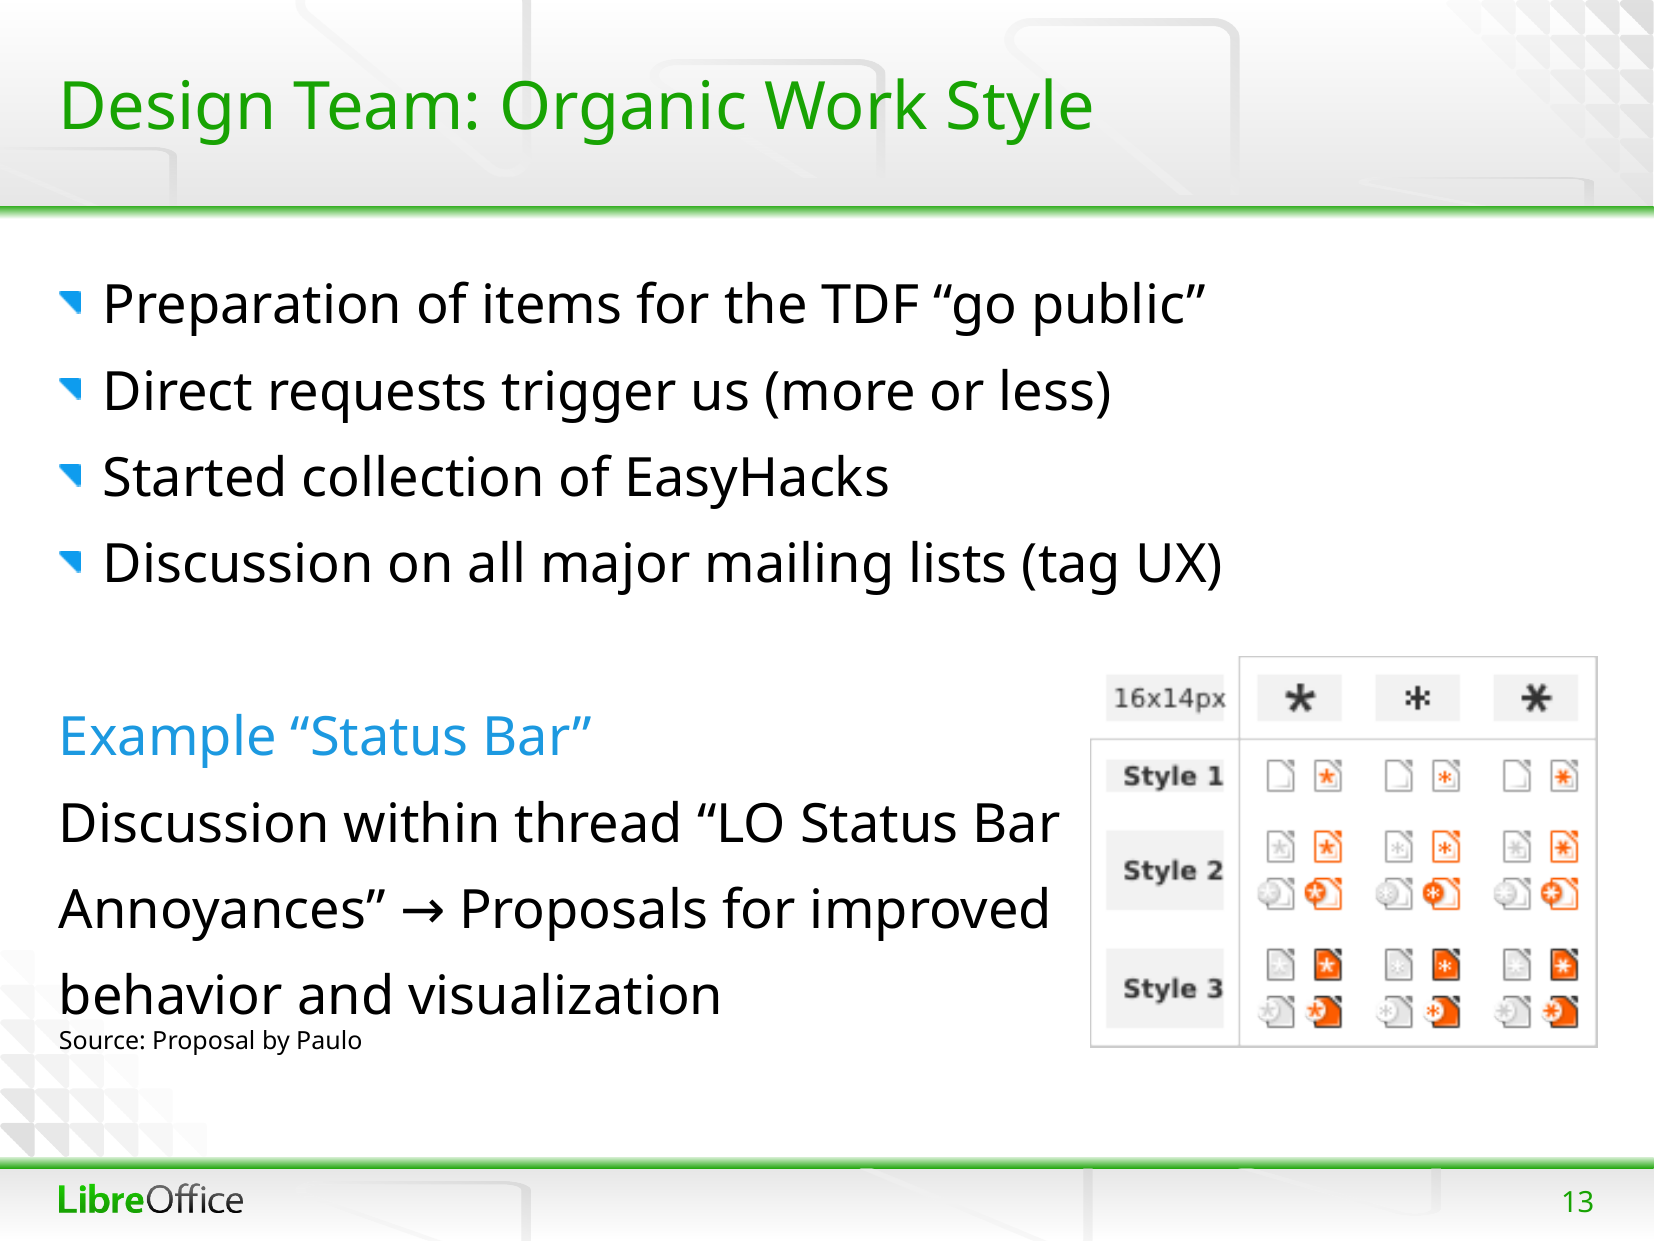

# Design Team: Organic Work Style
Preparation of items for the TDF “go public”
Direct requests trigger us (more or less)
Started collection of EasyHacks
Discussion on all major mailing lists (tag UX)
Example “Status Bar”
Discussion within thread “LO Status Bar
Annoyances” → Proposals for improved
behavior and visualization
Source: Proposal by Paulo
13